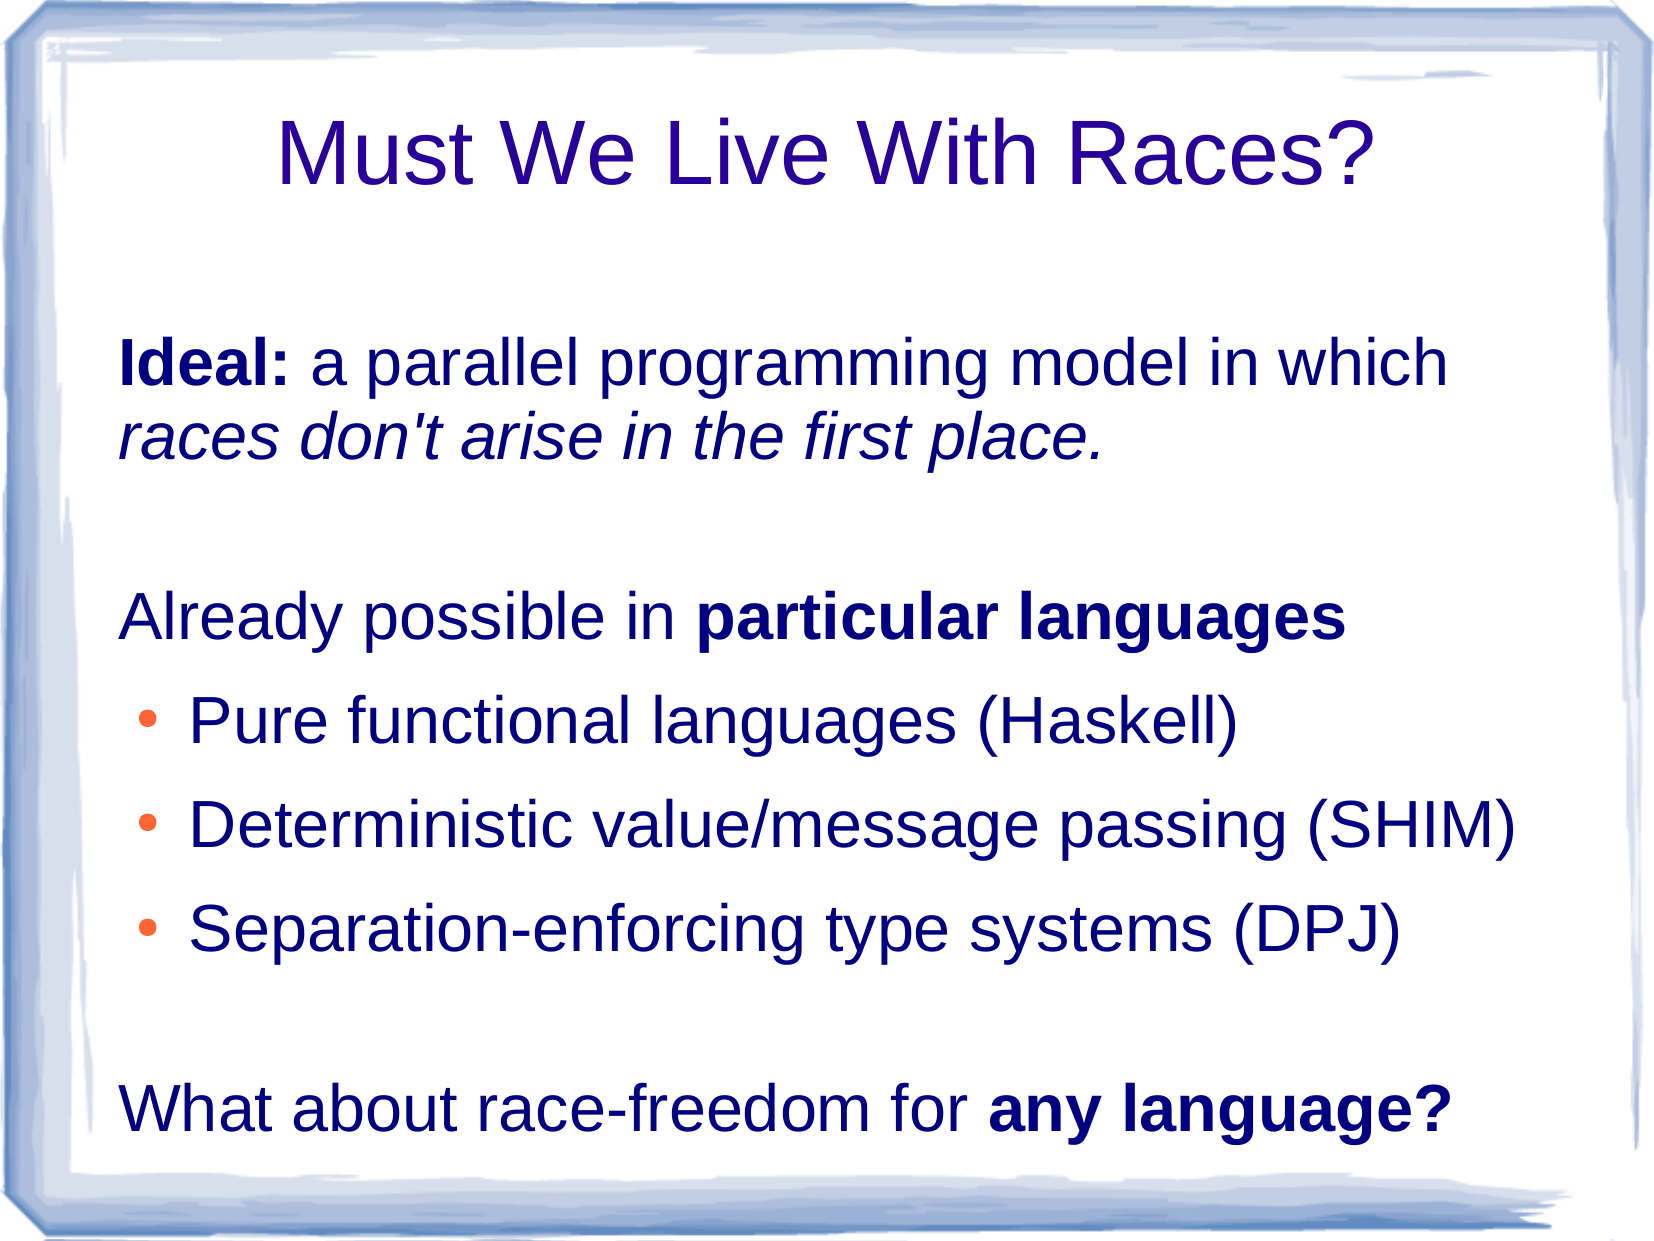

# Must We Live With Races?
Ideal: a parallel programming model in which
races don't arise in the first place.
Already possible in particular languages
Pure functional languages (Haskell)
Deterministic value/message passing (SHIM)
Separation-enforcing type systems (DPJ)
What about race-freedom for any language?